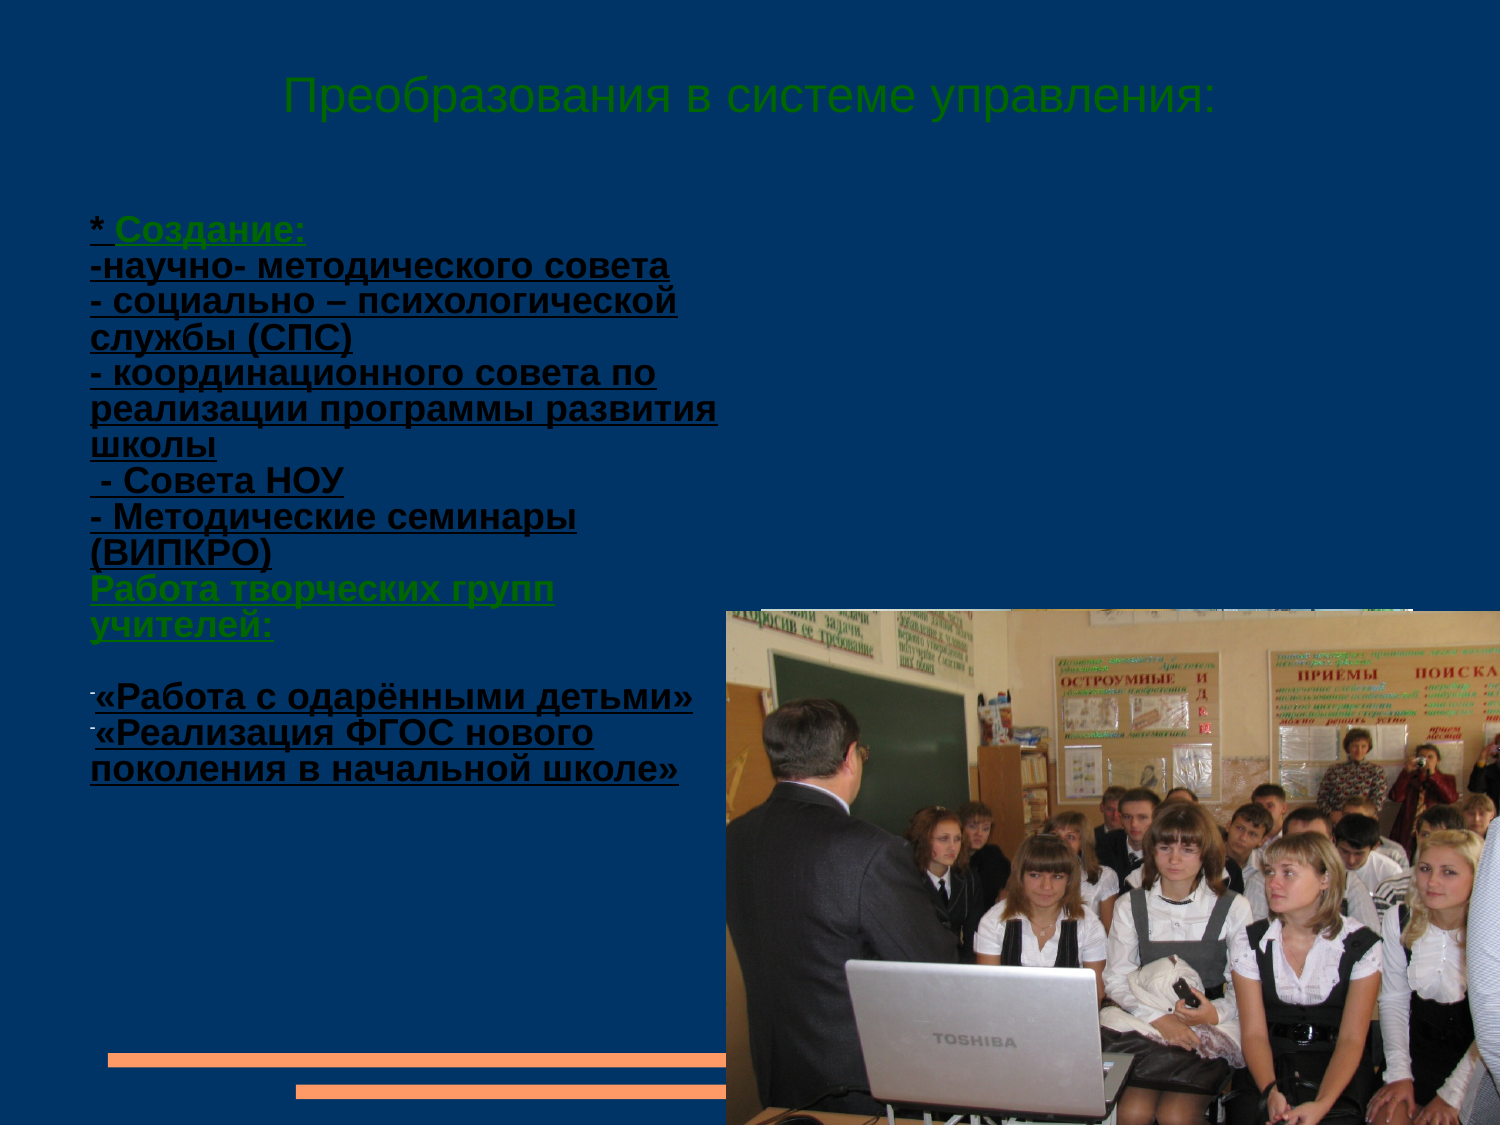

Преобразования в системе управления:
* Создание:
-научно- методического совета
- социально – психологической службы (СПС)
- координационного совета по
реализации программы развития
школы
 - Совета НОУ
- Методические семинары (ВИПКРО)
Работа творческих групп учителей:
«Работа с одарёнными детьми»
«Реализация ФГОС нового поколения в начальной школе»